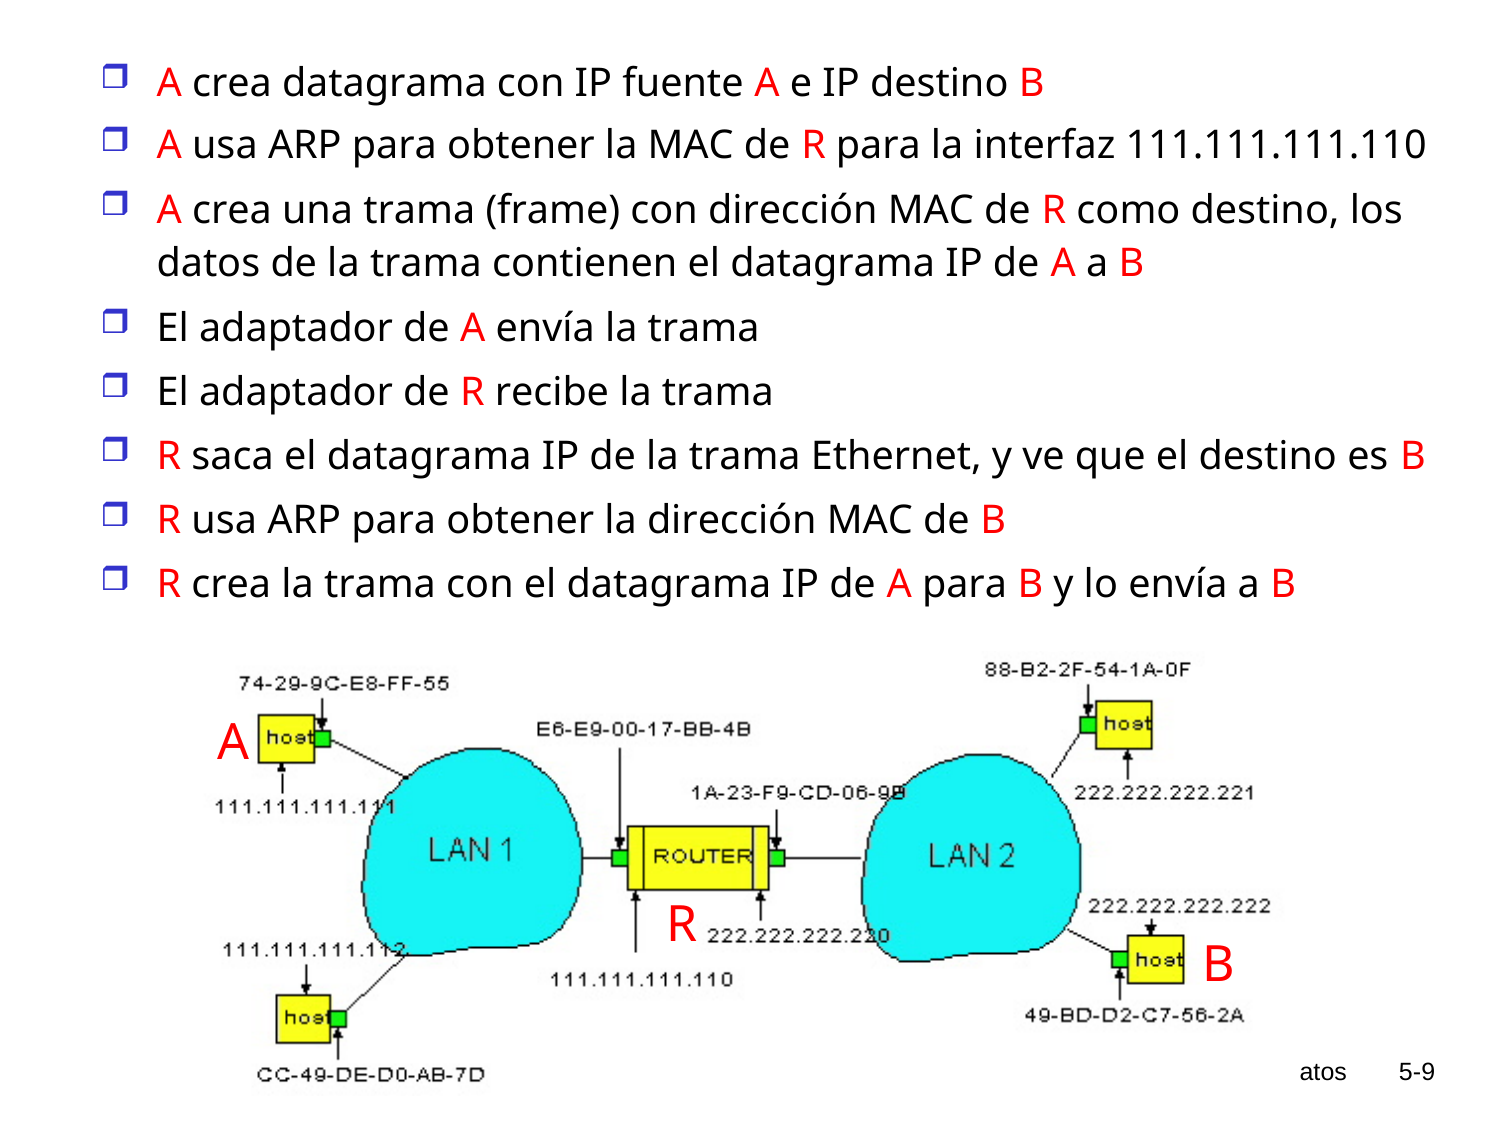

# A crea datagrama con IP fuente A e IP destino B
A usa ARP para obtener la MAC de R para la interfaz 111.111.111.110
A crea una trama (frame) con dirección MAC de R como destino, los datos de la trama contienen el datagrama IP de A a B
El adaptador de A envía la trama
El adaptador de R recibe la trama
R saca el datagrama IP de la trama Ethernet, y ve que el destino es B
R usa ARP para obtener la dirección MAC de B
R crea la trama con el datagrama IP de A para B y lo envía a B
A
R
B
9